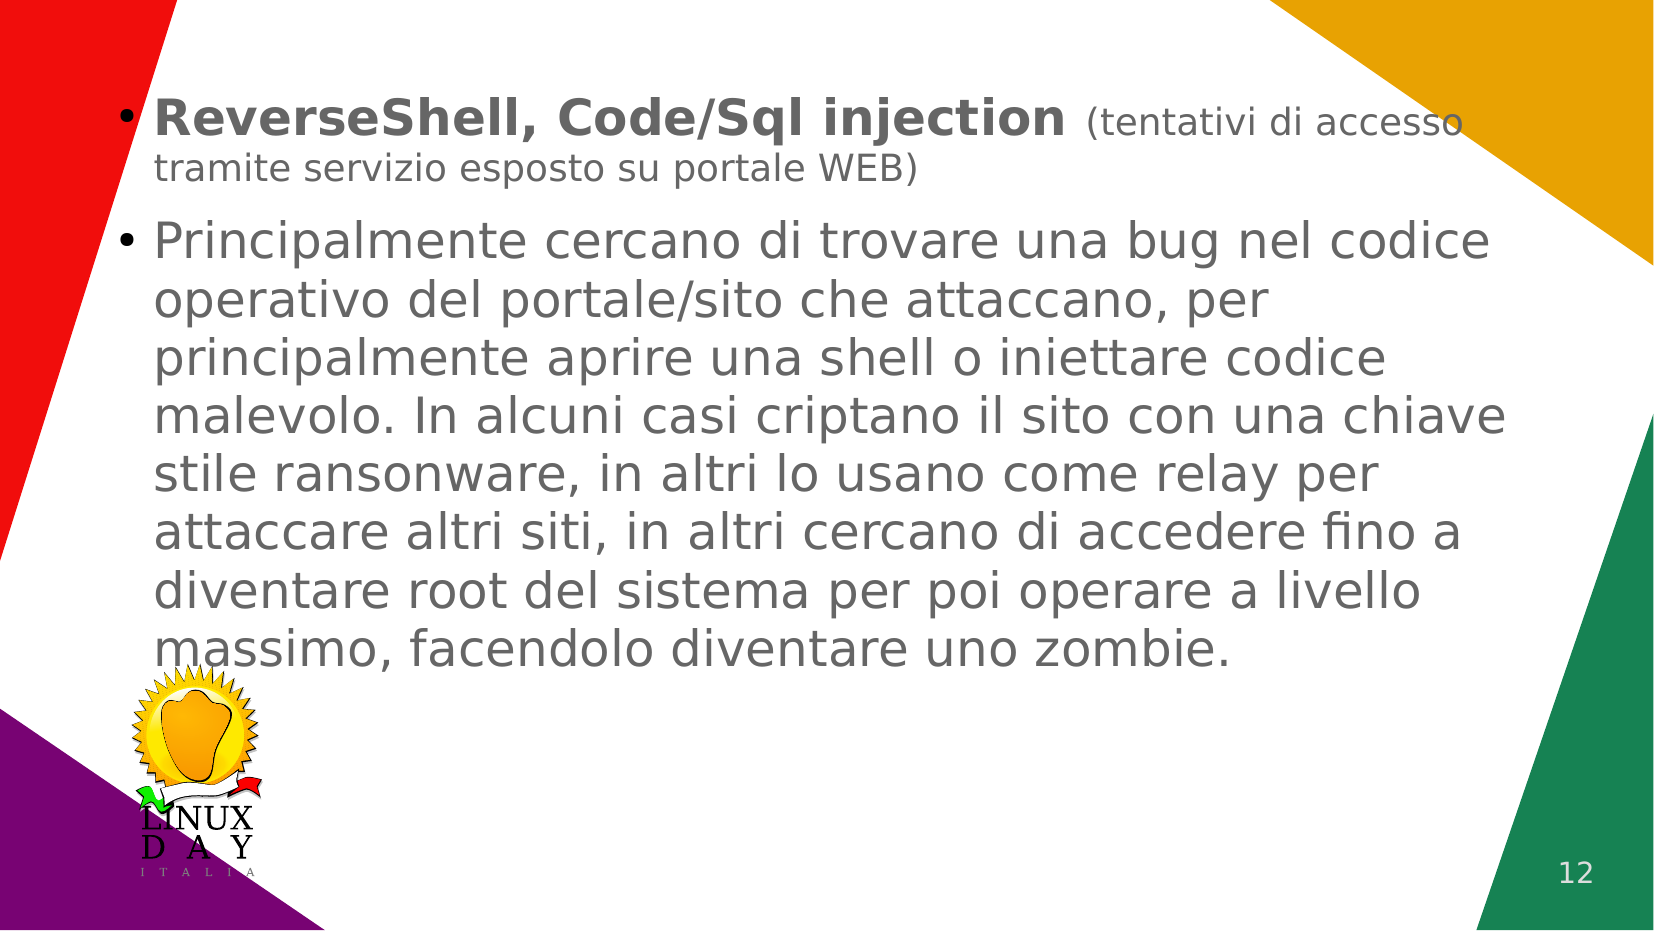

# ReverseShell, Code/Sql injection (tentativi di accesso tramite servizio esposto su portale WEB)
Principalmente cercano di trovare una bug nel codice operativo del portale/sito che attaccano, per principalmente aprire una shell o iniettare codice malevolo. In alcuni casi criptano il sito con una chiave stile ransonware, in altri lo usano come relay per attaccare altri siti, in altri cercano di accedere fino a diventare root del sistema per poi operare a livello massimo, facendolo diventare uno zombie.
12